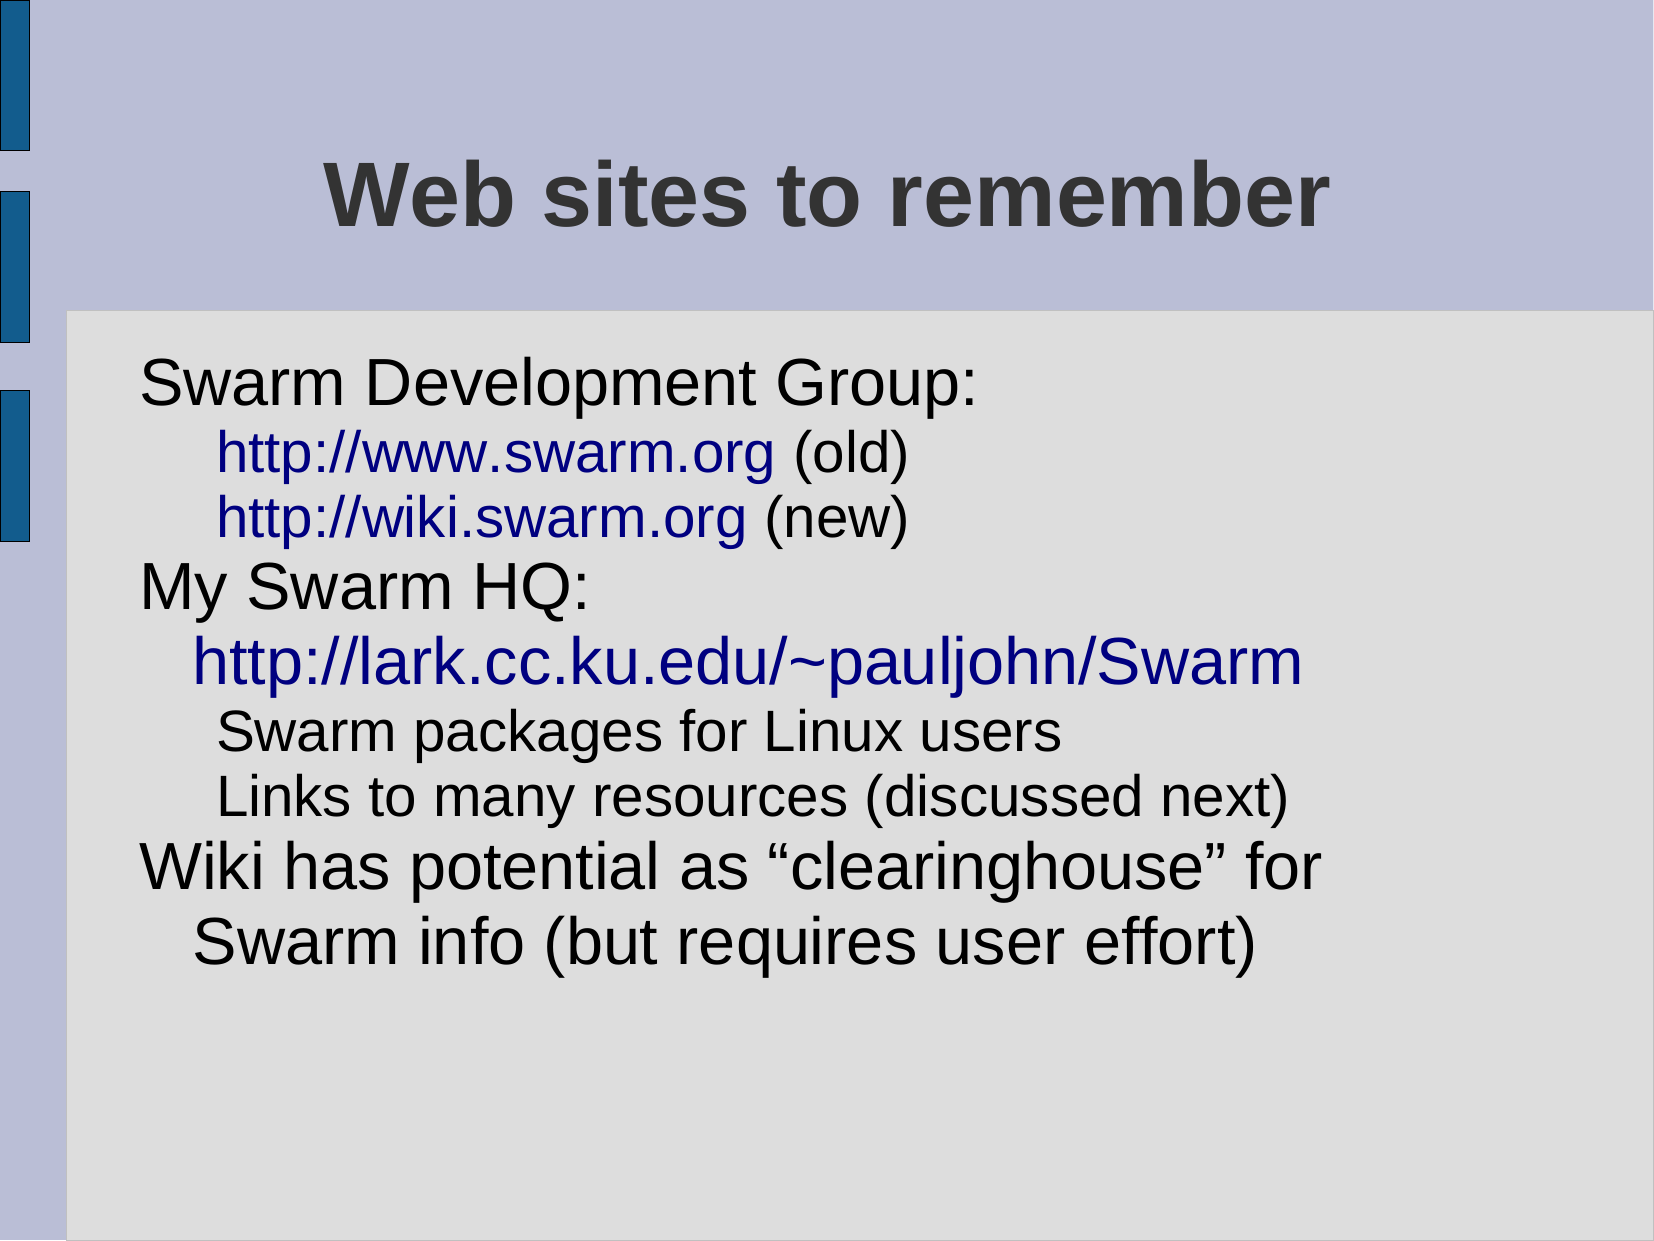

# Web sites to remember
Swarm Development Group:
http://www.swarm.org (old)
http://wiki.swarm.org (new)
My Swarm HQ: http://lark.cc.ku.edu/~pauljohn/Swarm
Swarm packages for Linux users
Links to many resources (discussed next)
Wiki has potential as “clearinghouse” for Swarm info (but requires user effort)